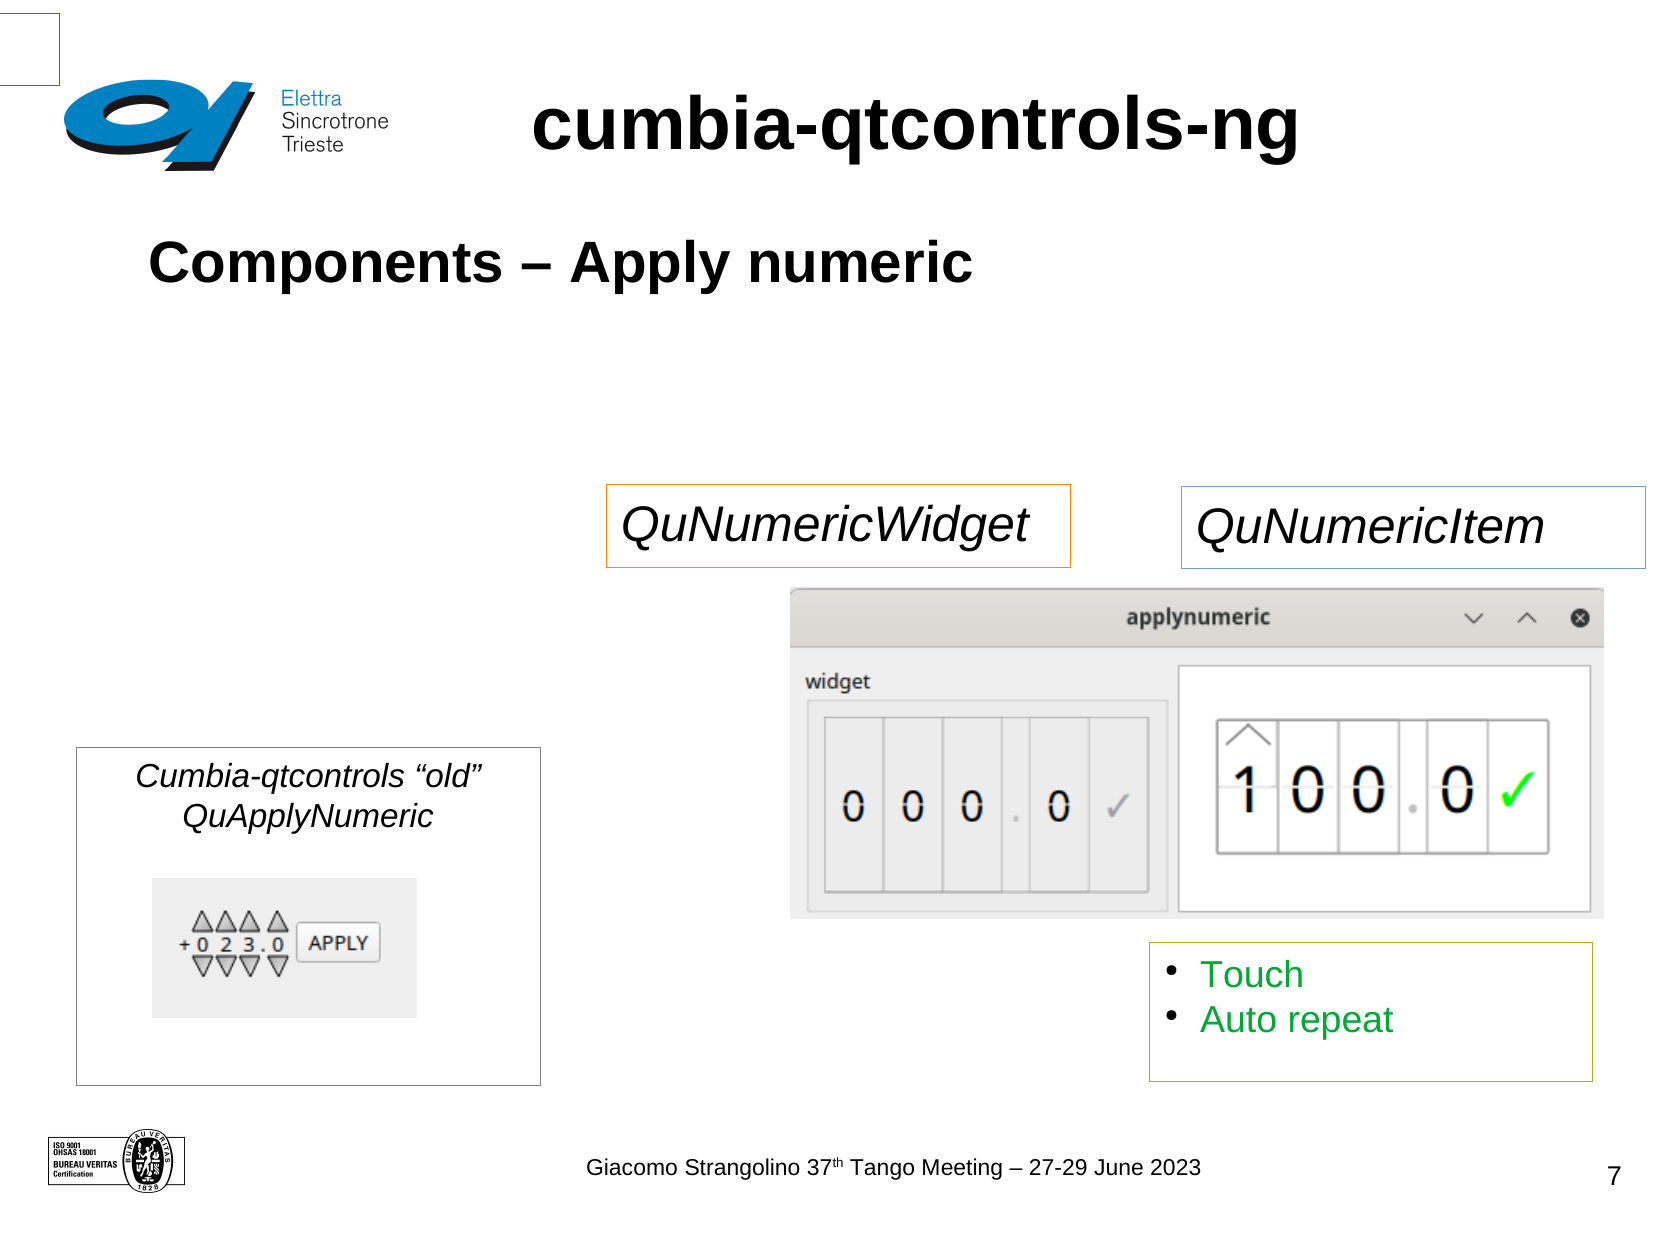

# cumbia-qtcontrols-ng
Components – Apply numeric
QuNumericWidget
QuNumericItem
Cumbia-qtcontrols “old” QuApplyNumeric
Touch
Auto repeat